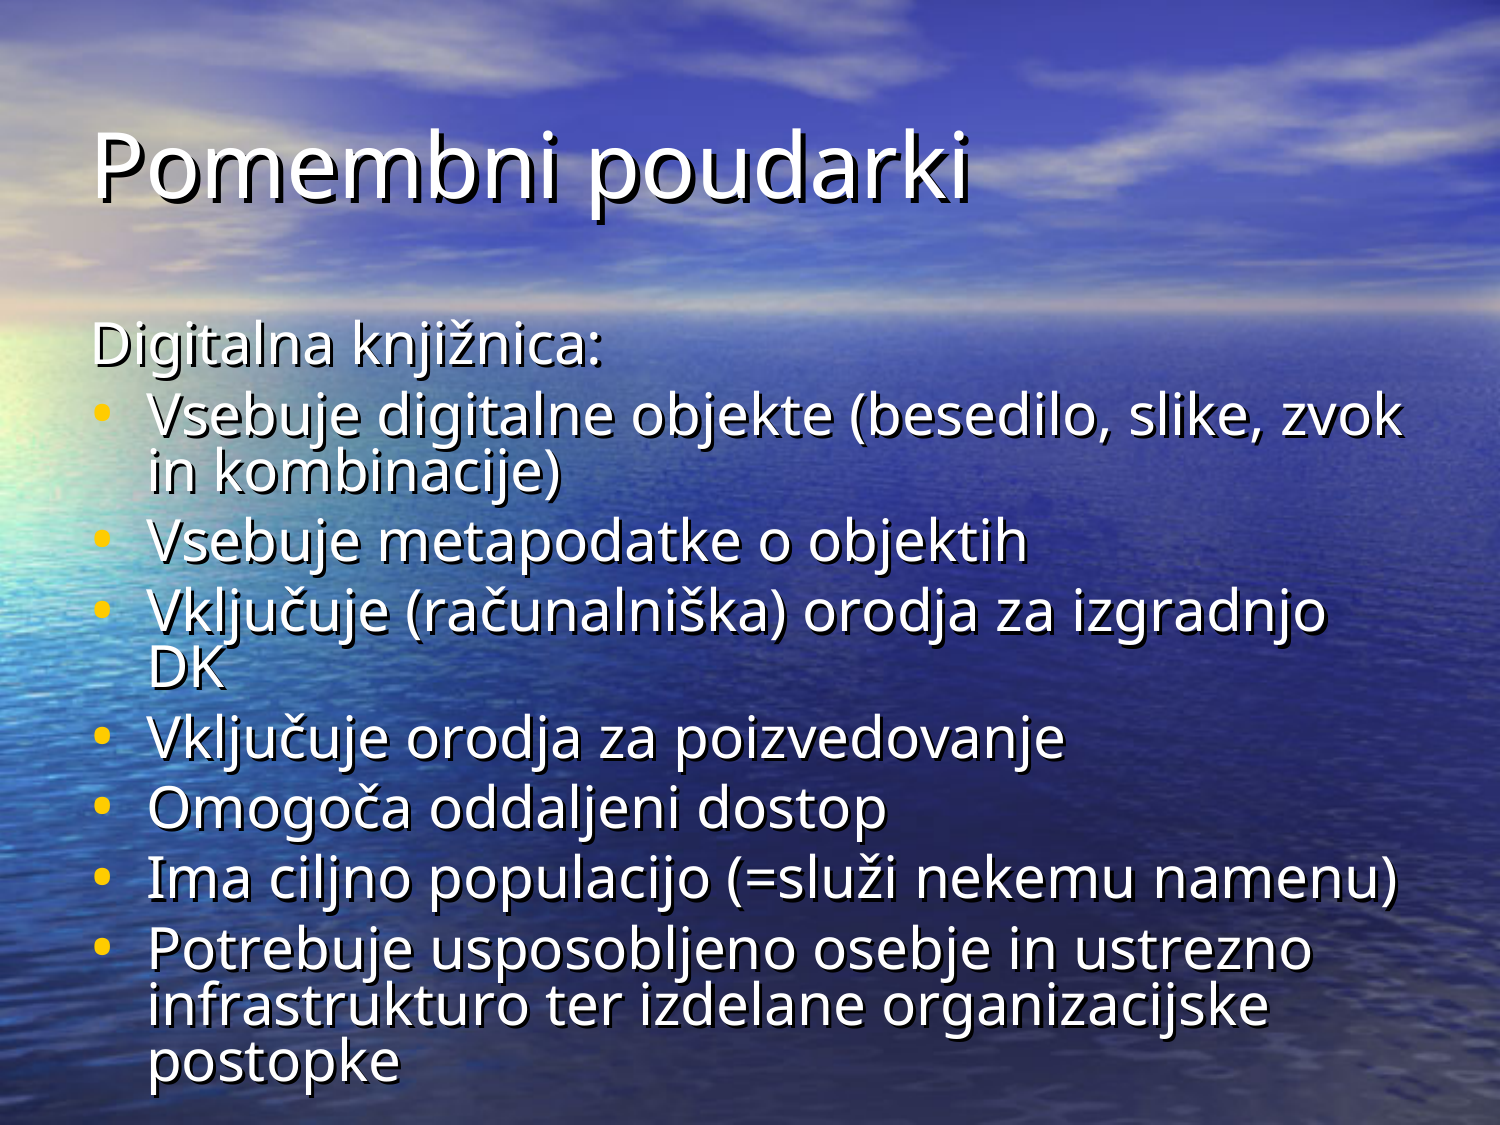

# Pomembni poudarki
Digitalna knjižnica:
Vsebuje digitalne objekte (besedilo, slike, zvok in kombinacije)
Vsebuje metapodatke o objektih
Vključuje (računalniška) orodja za izgradnjo DK
Vključuje orodja za poizvedovanje
Omogoča oddaljeni dostop
Ima ciljno populacijo (=služi nekemu namenu)
Potrebuje usposobljeno osebje in ustrezno infrastrukturo ter izdelane organizacijske postopke